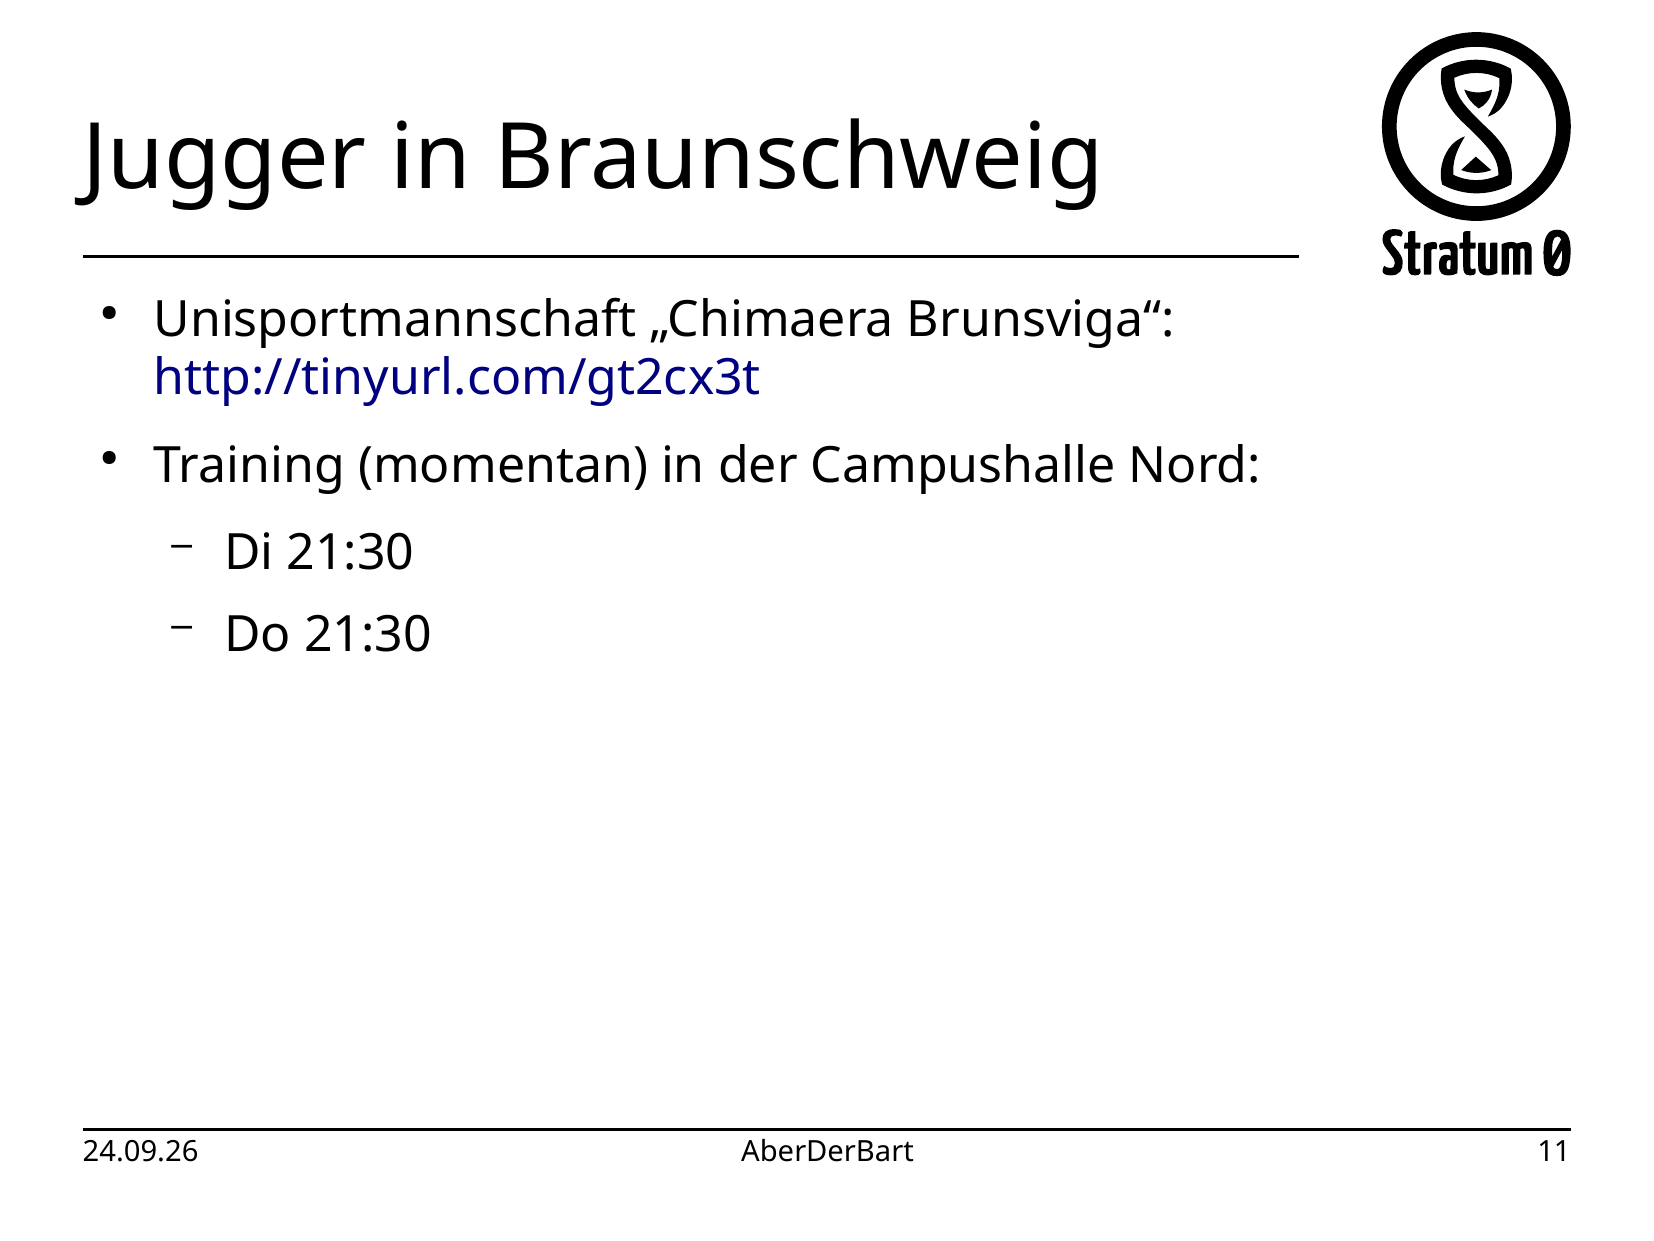

# Jugger in Braunschweig
Unisportmannschaft „Chimaera Brunsviga“:
http://tinyurl.com/gt2cx3t
Training (momentan) in der Campushalle Nord:
Di 21:30
Do 21:30
AberDerBart
11